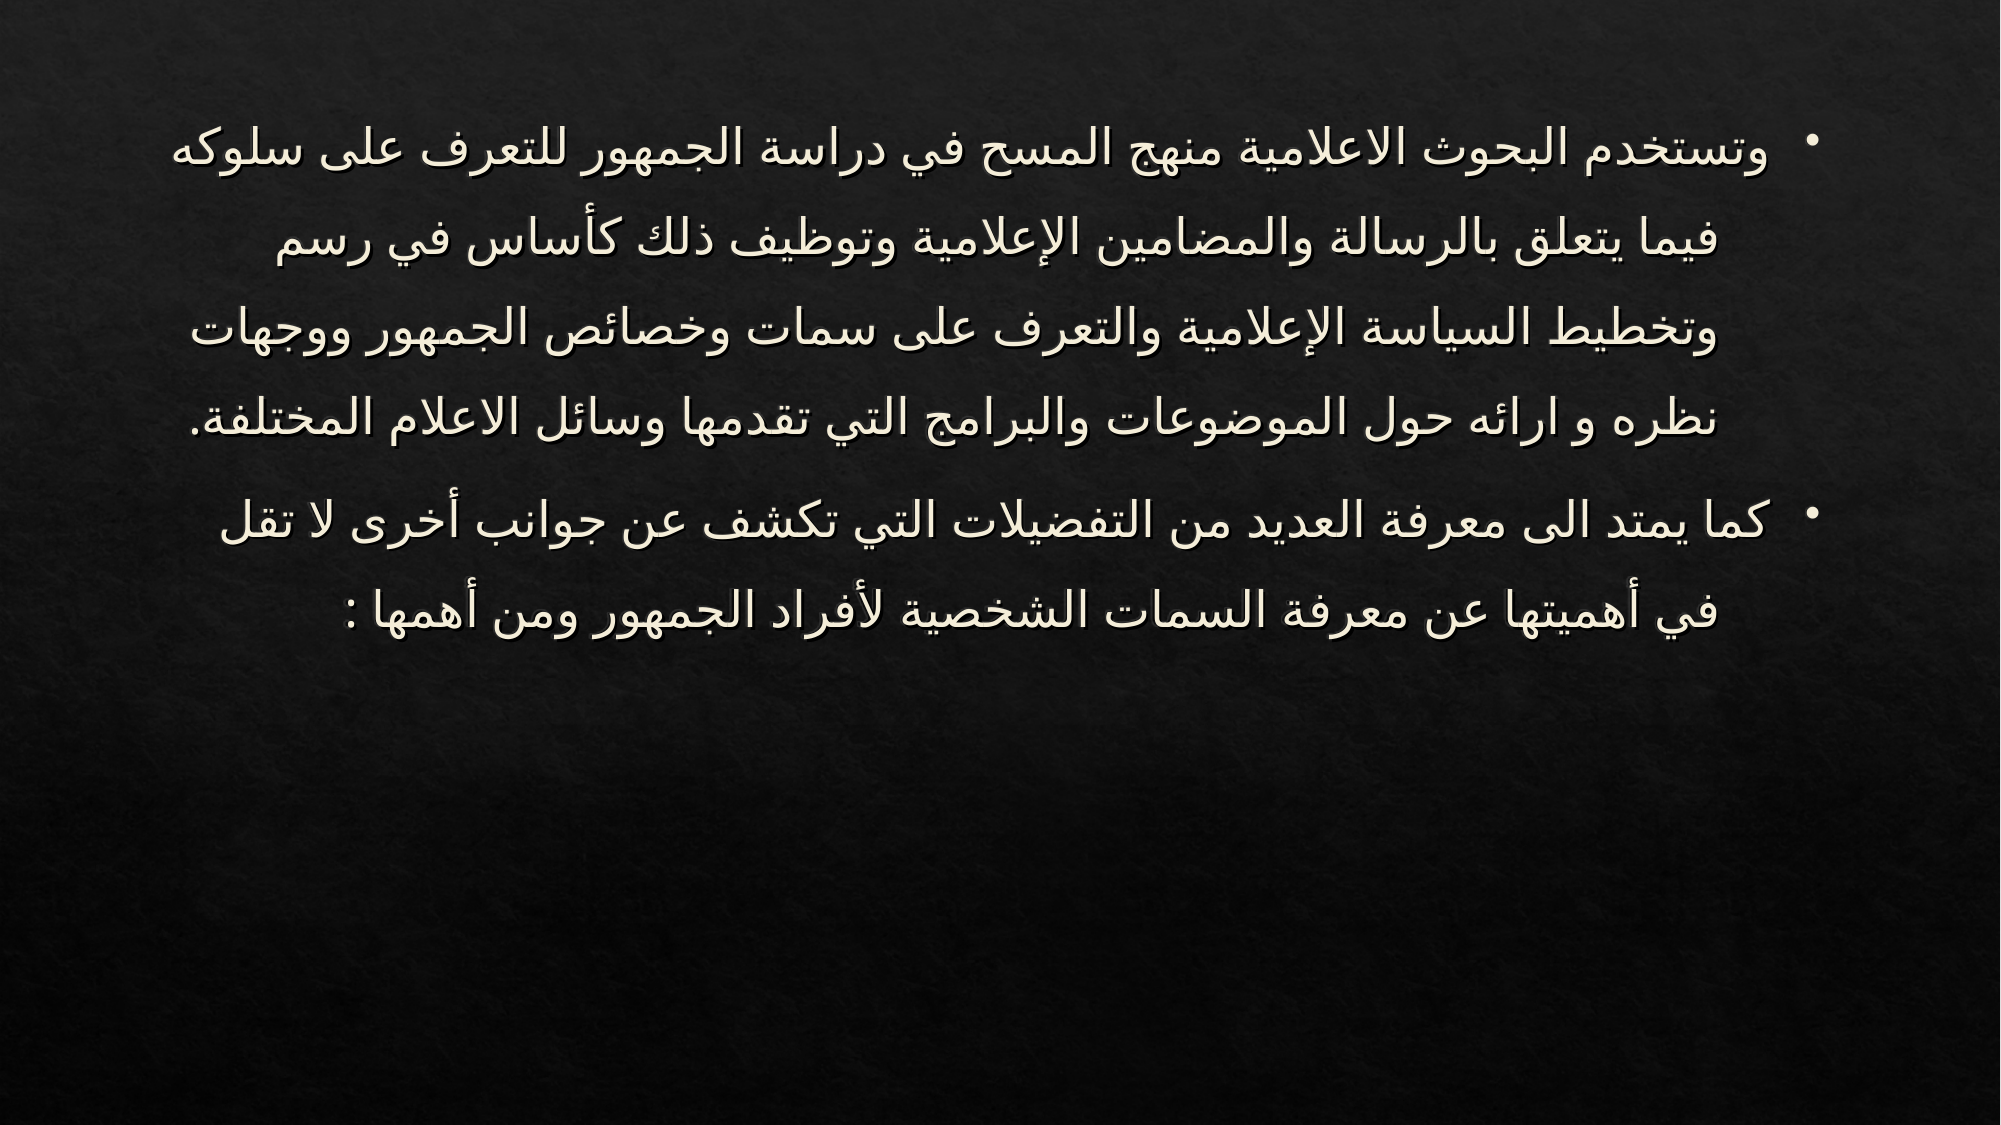

# وتستخدم البحوث الاعلامية منهج المسح في دراسة الجمهور للتعرف على سلوكه فيما يتعلق بالرسالة والمضامين الإعلامية وتوظيف ذلك كأساس في رسم وتخطيط السياسة الإعلامية والتعرف على سمات وخصائص الجمهور ووجهات نظره و ارائه حول الموضوعات والبرامج التي تقدمها وسائل الاعلام المختلفة.
كما يمتد الى معرفة العديد من التفضيلات التي تكشف عن جوانب أخرى لا تقل في أهميتها عن معرفة السمات الشخصية لأفراد الجمهور ومن أهمها :